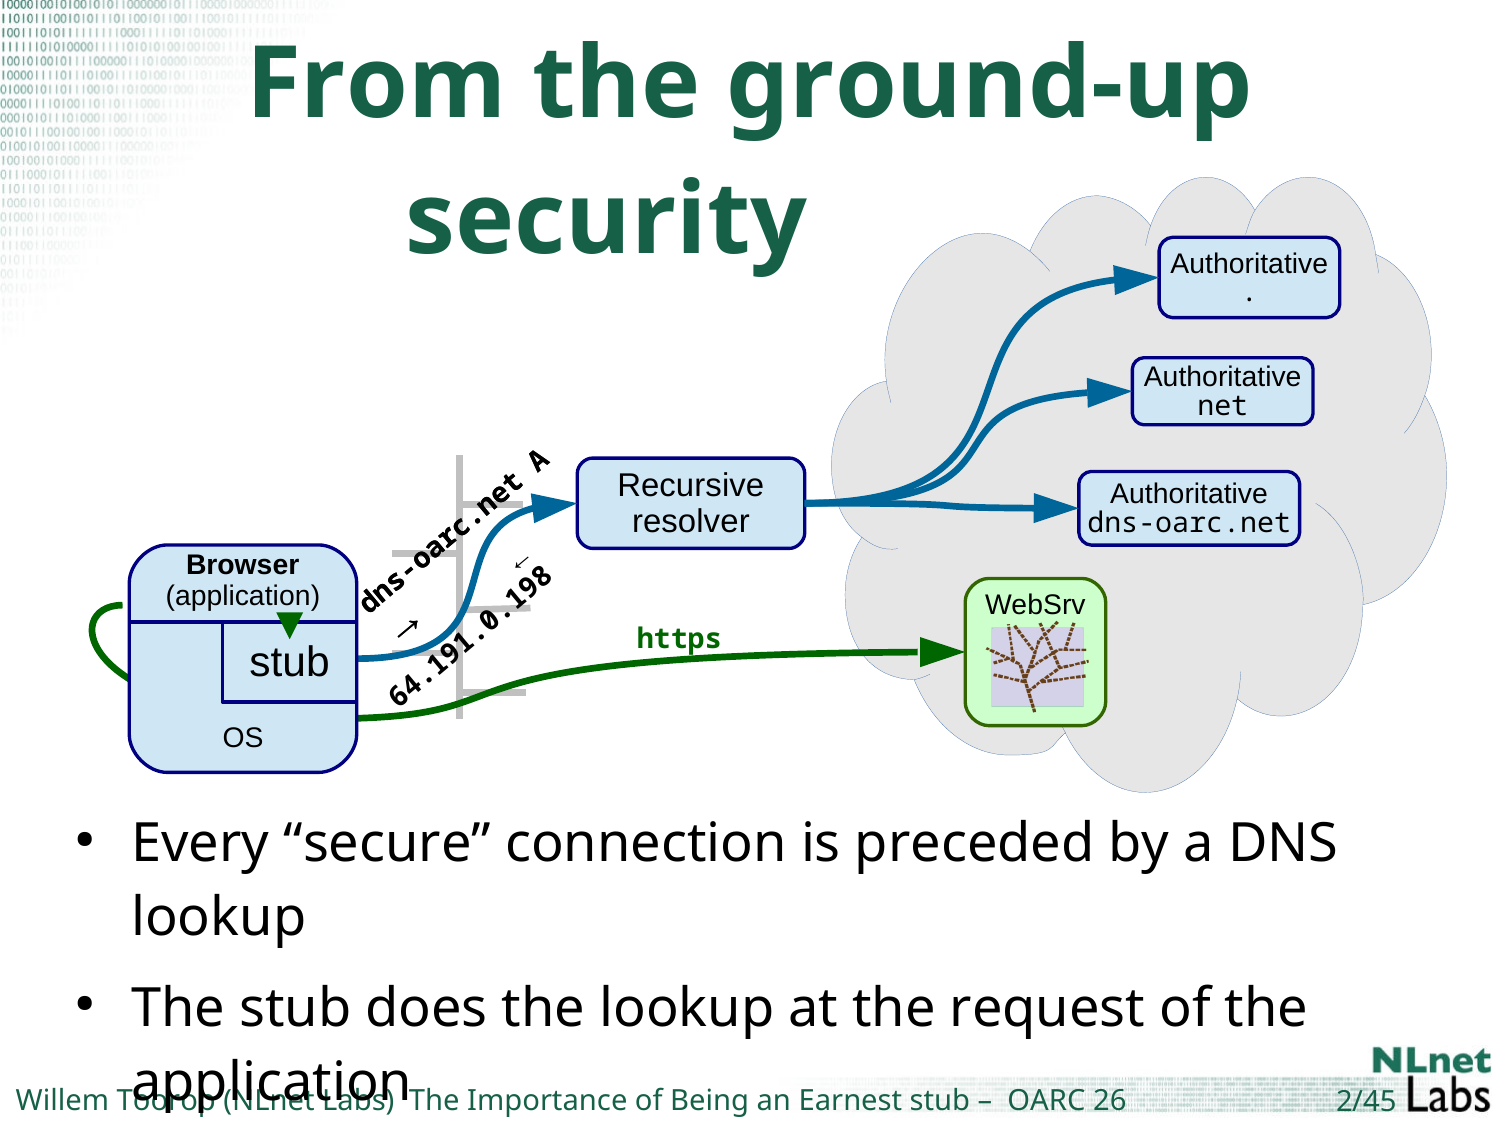

# From the ground-up security
Every “secure” connection is preceded by a DNS lookup
The stub does the lookup at the request of the application
The recursive resolver does all the heavy lifting